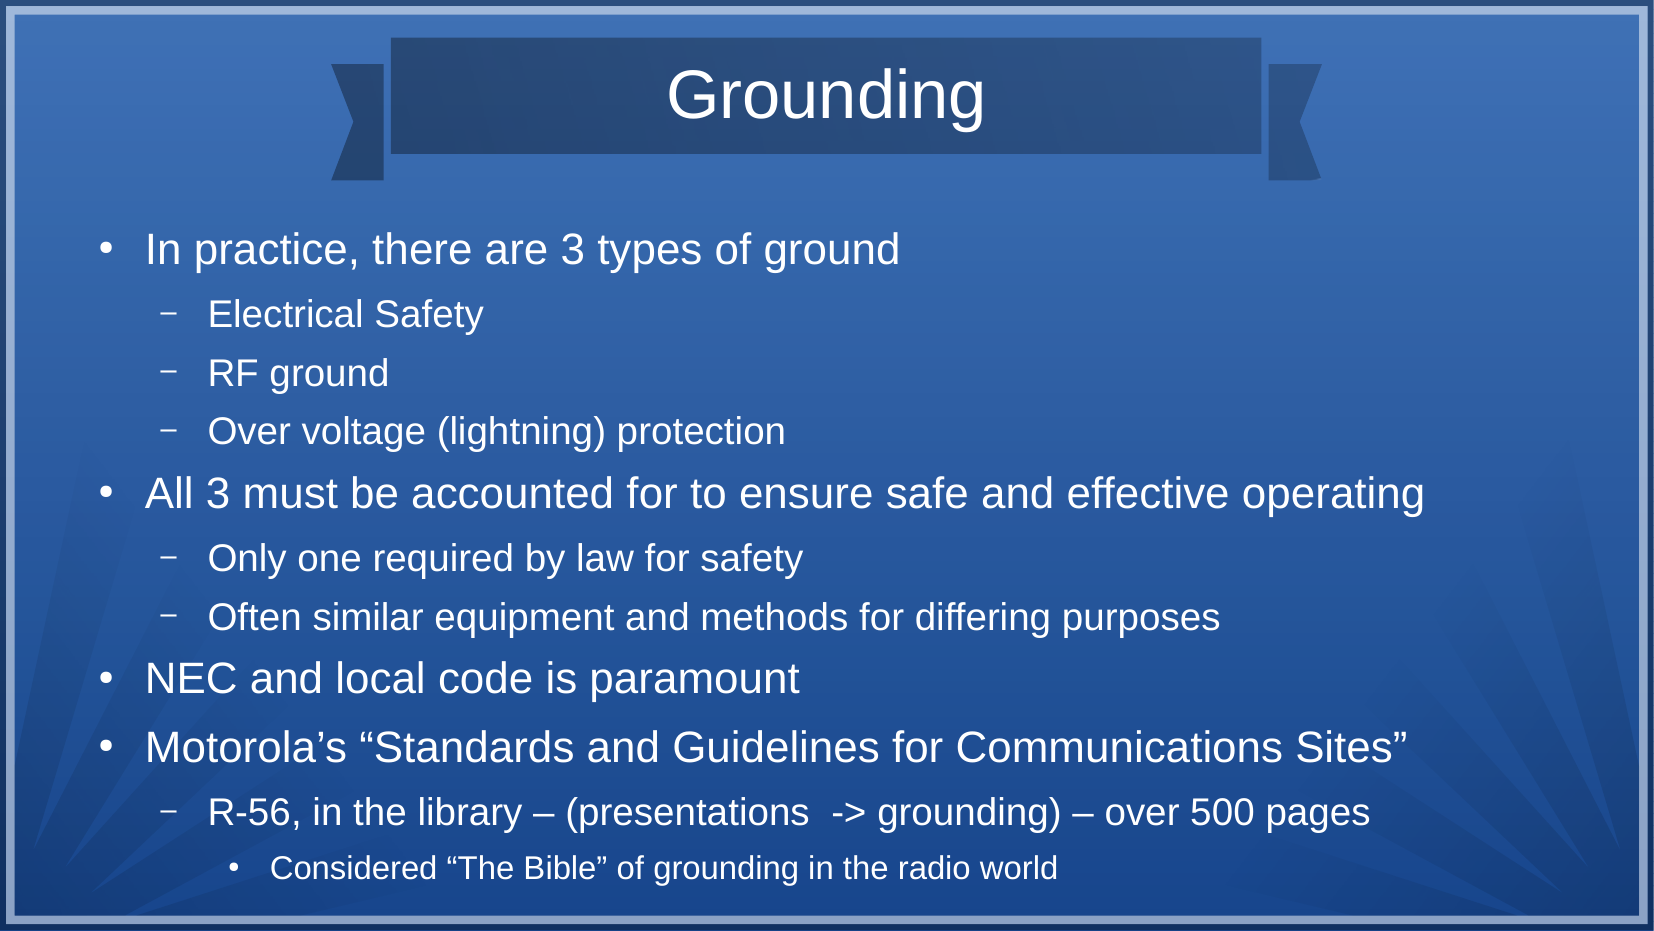

# Grounding
In practice, there are 3 types of ground
Electrical Safety
RF ground
Over voltage (lightning) protection
All 3 must be accounted for to ensure safe and effective operating
Only one required by law for safety
Often similar equipment and methods for differing purposes
NEC and local code is paramount
Motorola’s “Standards and Guidelines for Communications Sites”
R-56, in the library – (presentations -> grounding) – over 500 pages
Considered “The Bible” of grounding in the radio world